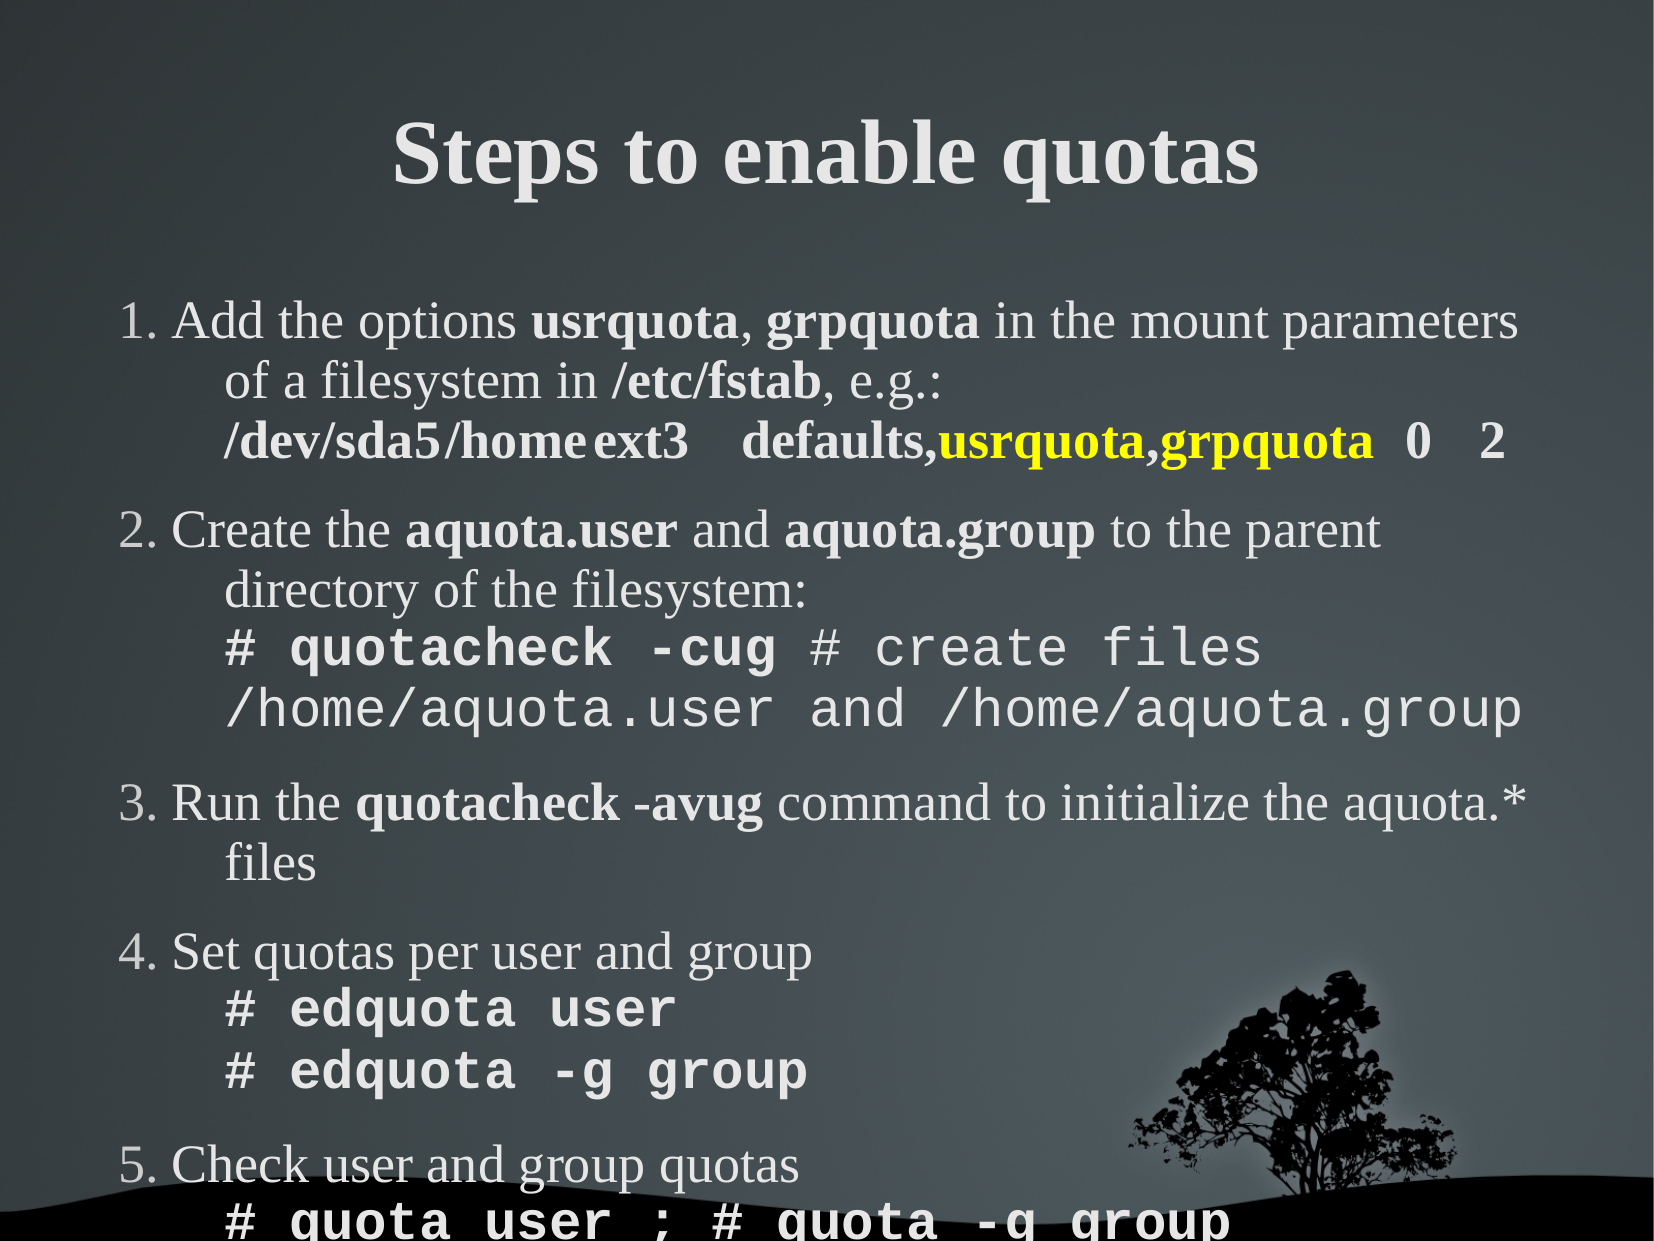

# Steps to enable quotas
Add the options usrquota, grpquota in the mount parameters of a filesystem in /etc/fstab, e.g.:
/dev/sda5	/home	ext3	defaults,usrquota,grpquota	0	2
Create the aquota.user and aquota.group to the parent directory of the filesystem:
# quotacheck -cug # create files /home/aquota.user and /home/aquota.group
Run the quotacheck -avug command to initialize the aquota.* files
Set quotas per user and group
# edquota user
# edquota -g group
Check user and group quotas
# quota user ; # quota -g group